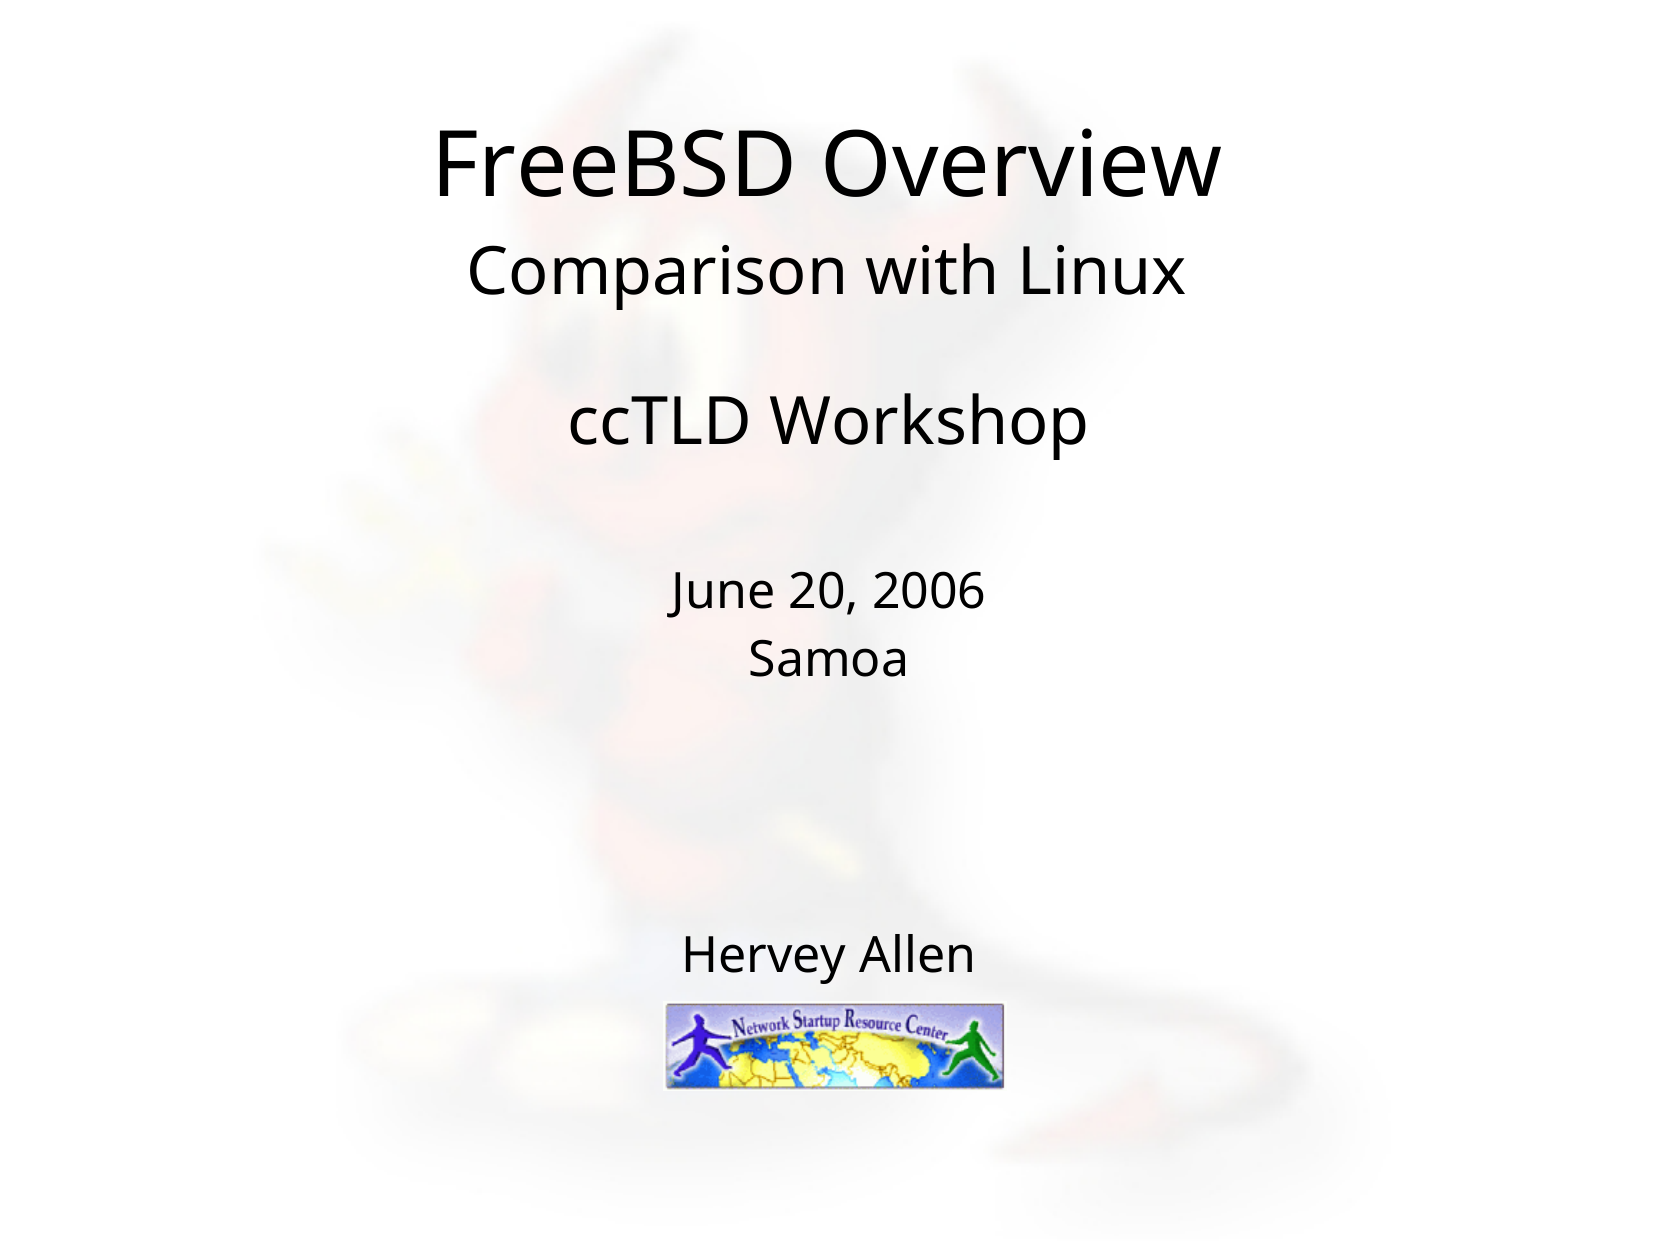

# FreeBSD Overview Comparison with Linux
ccTLD Workshop
June 20, 2006
Samoa
Hervey Allen